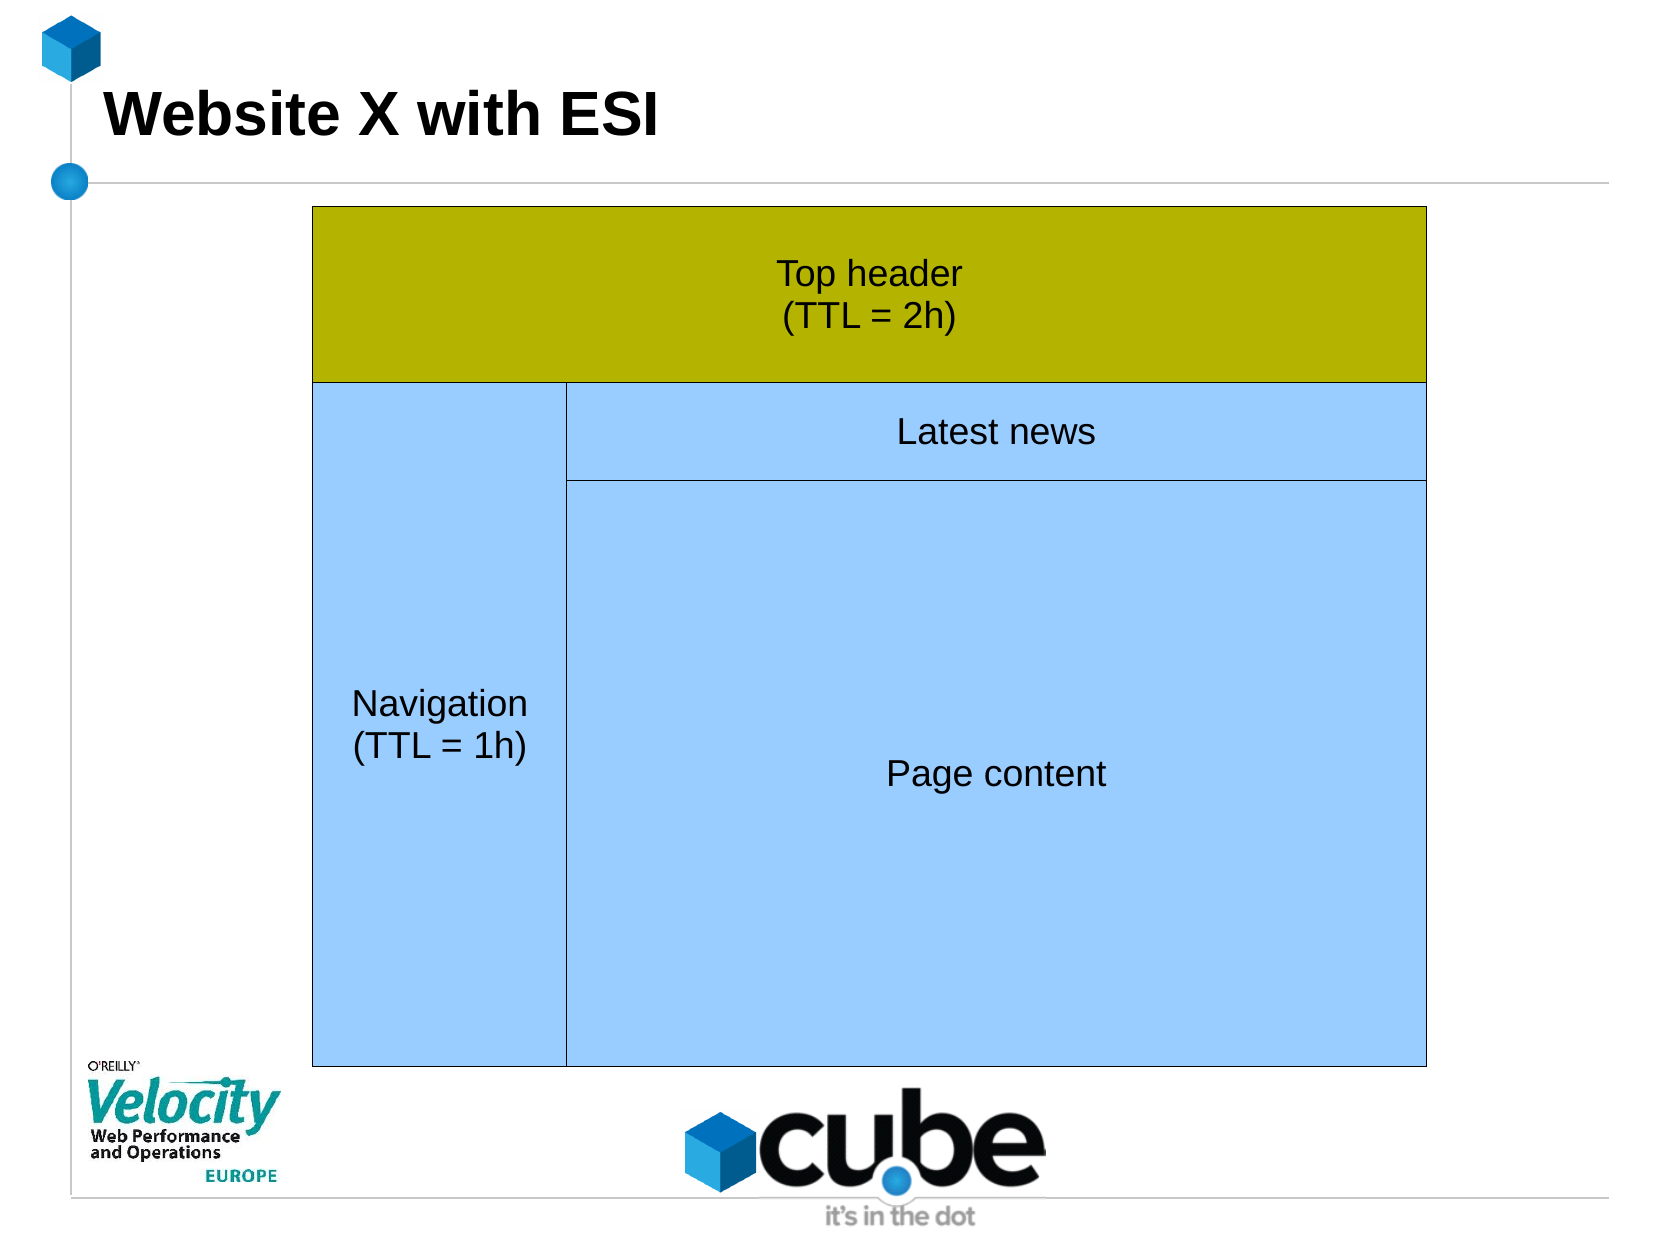

# Website X with ESI
Article content page
Top header
(TTL = 2h)
Navigation
(TTL = 1h)
Latest news
Page content